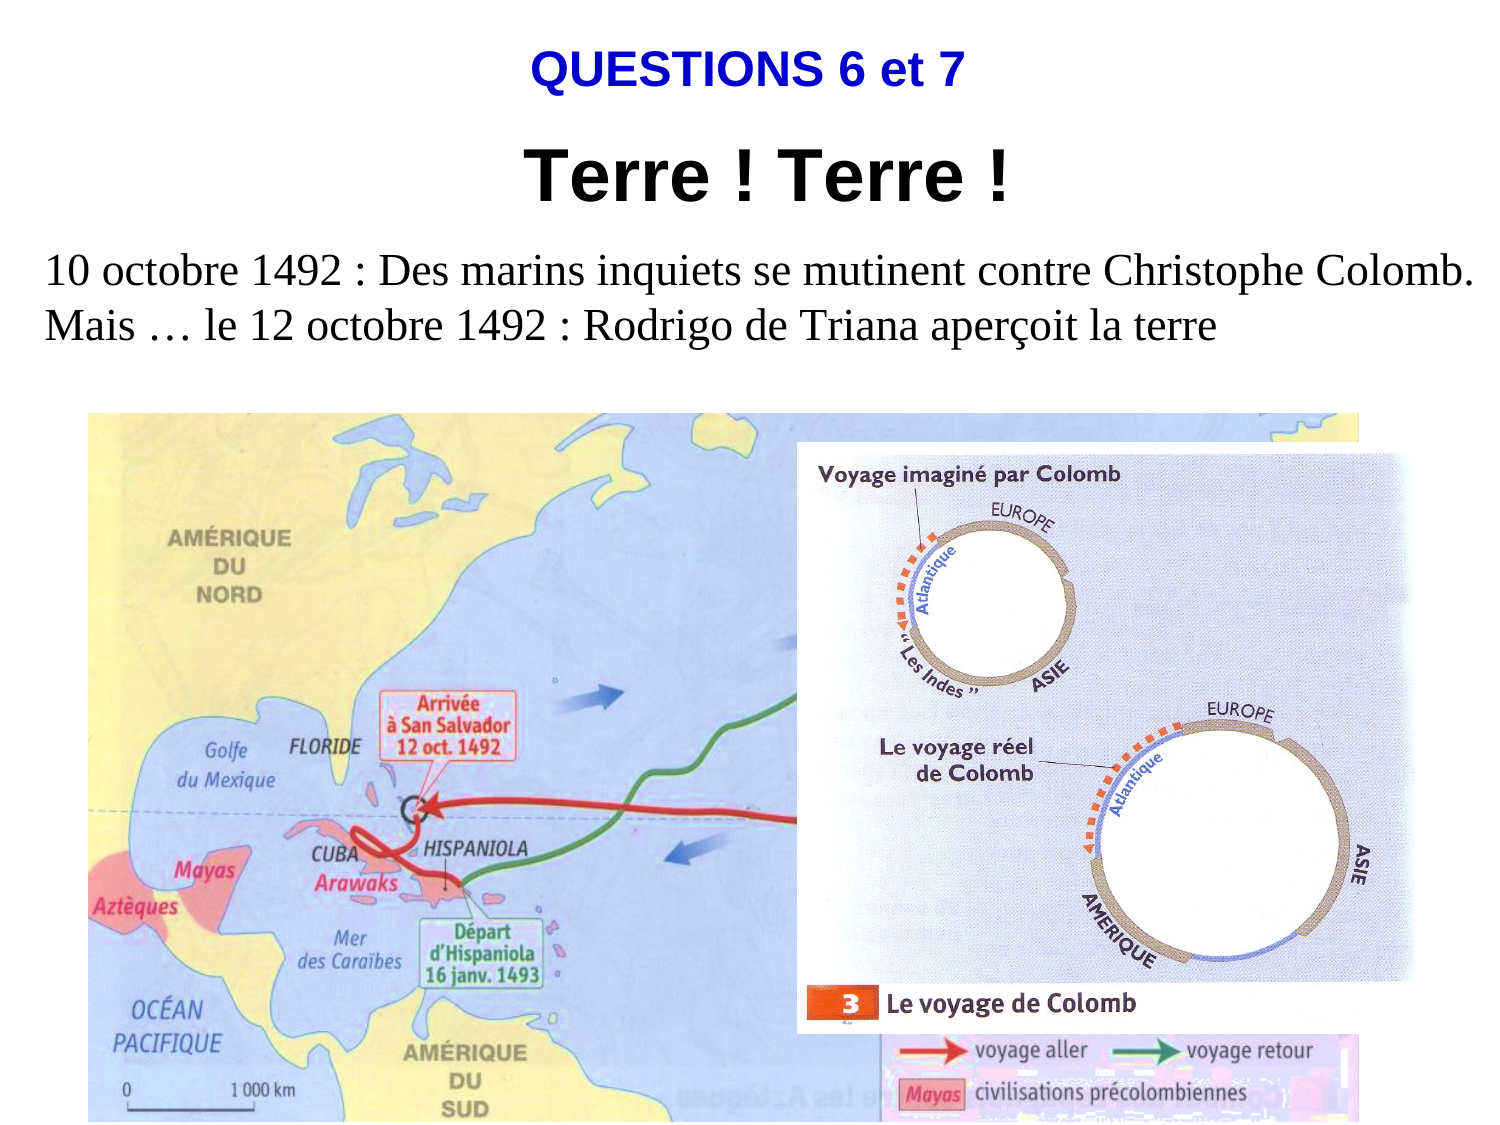

Terre ! Terre !
 QUESTIONS 6 et 7
10 octobre 1492 : Des marins inquiets se mutinent contre Christophe Colomb.
Mais … le 12 octobre 1492 : Rodrigo de Triana aperçoit la terre